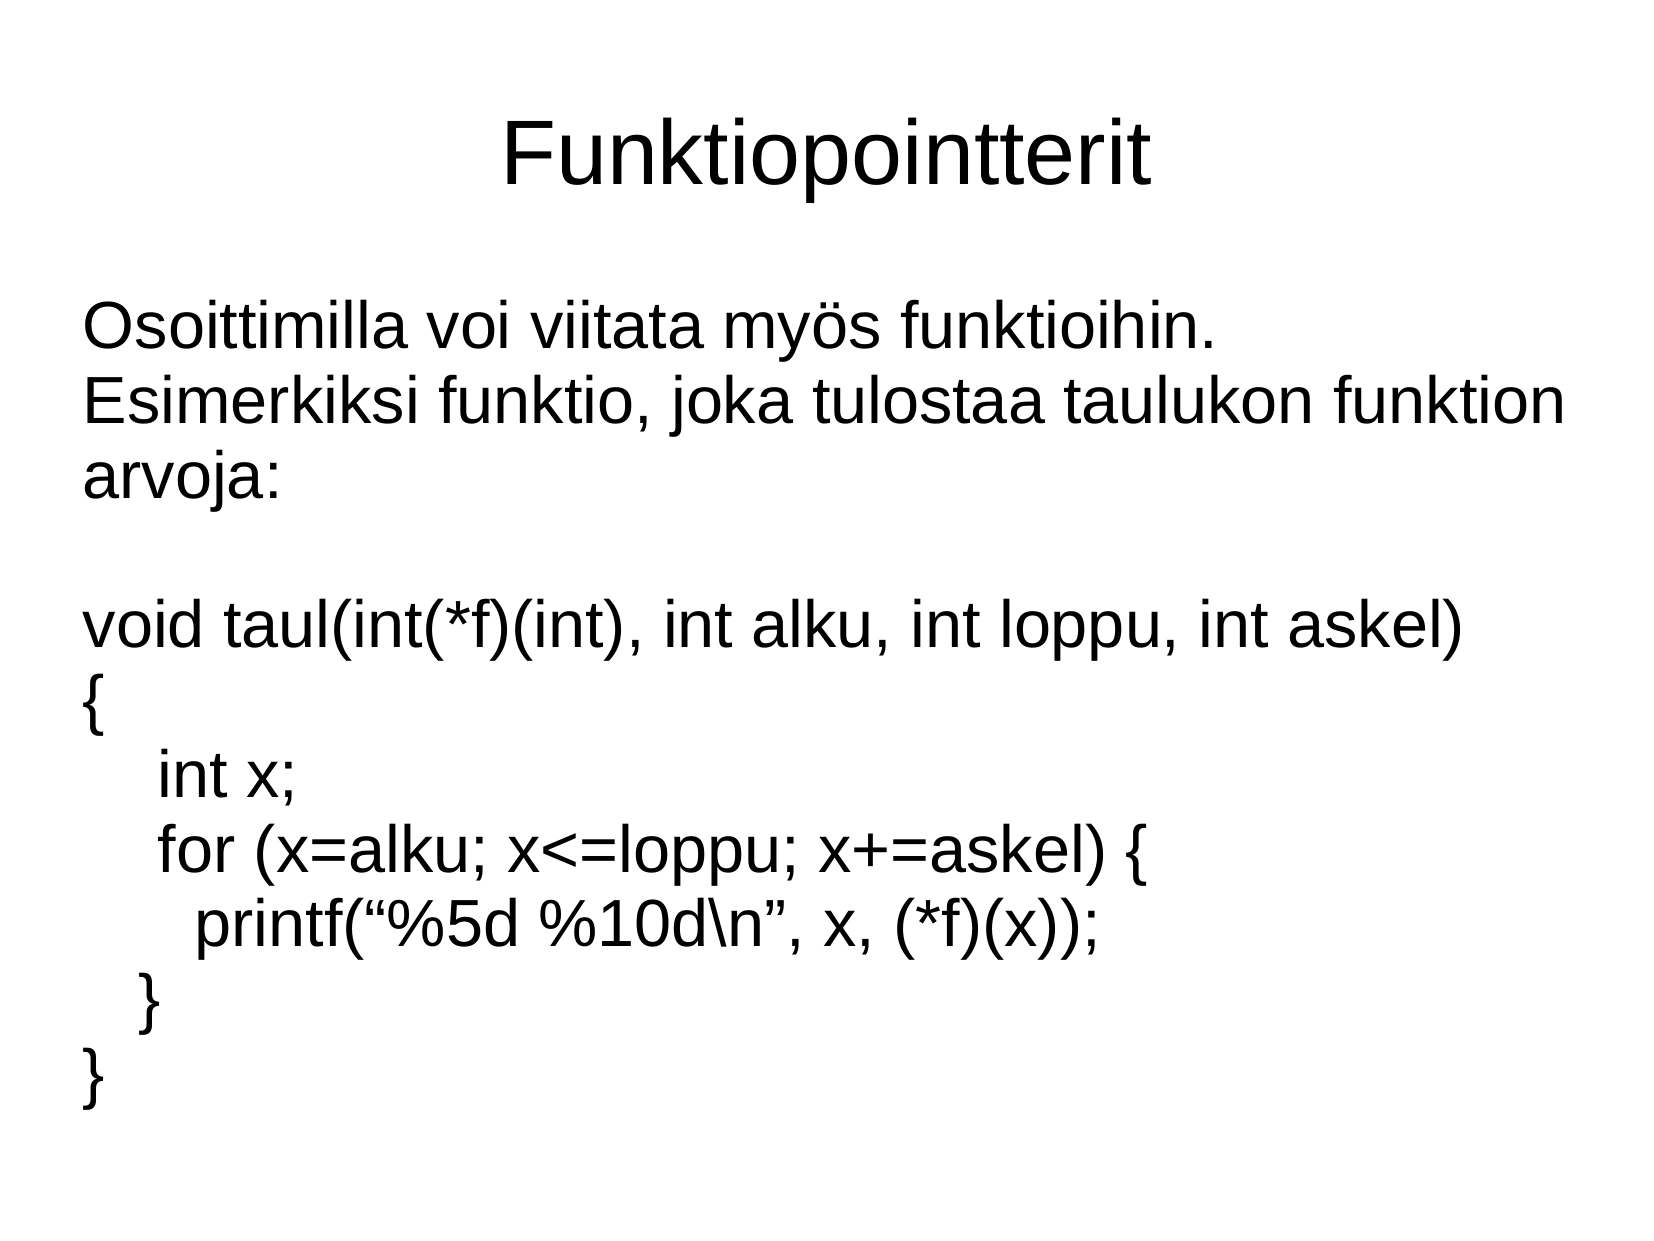

# Funktiopointterit
Osoittimilla voi viitata myös funktioihin. Esimerkiksi funktio, joka tulostaa taulukon funktion arvoja:
void taul(int(*f)(int), int alku, int loppu, int askel)
{
	int x;
	for (x=alku; x<=loppu; x+=askel) {
	 printf(“%5d %10d\n”, x, (*f)(x));
 }
}